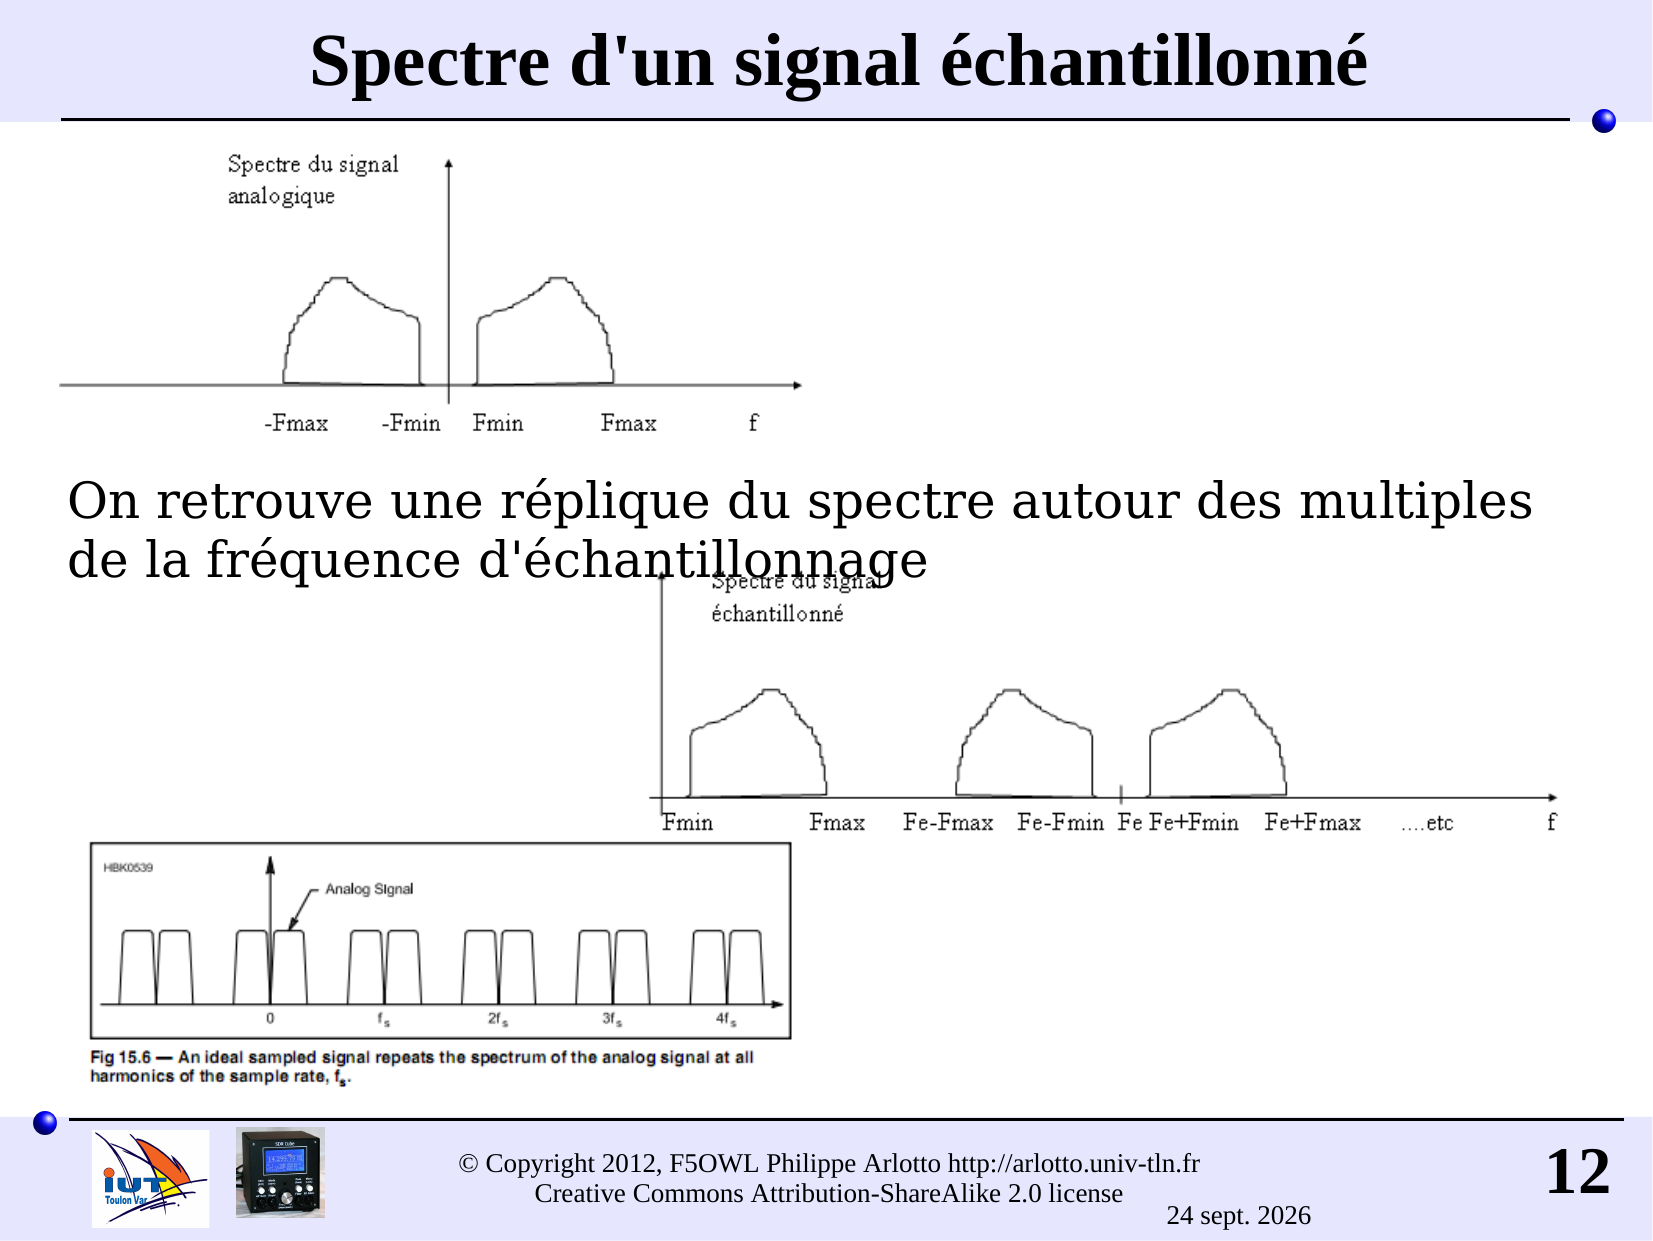

# Spectre d'un signal échantillonné
On retrouve une réplique du spectre autour des multiples
de la fréquence d'échantillonnage